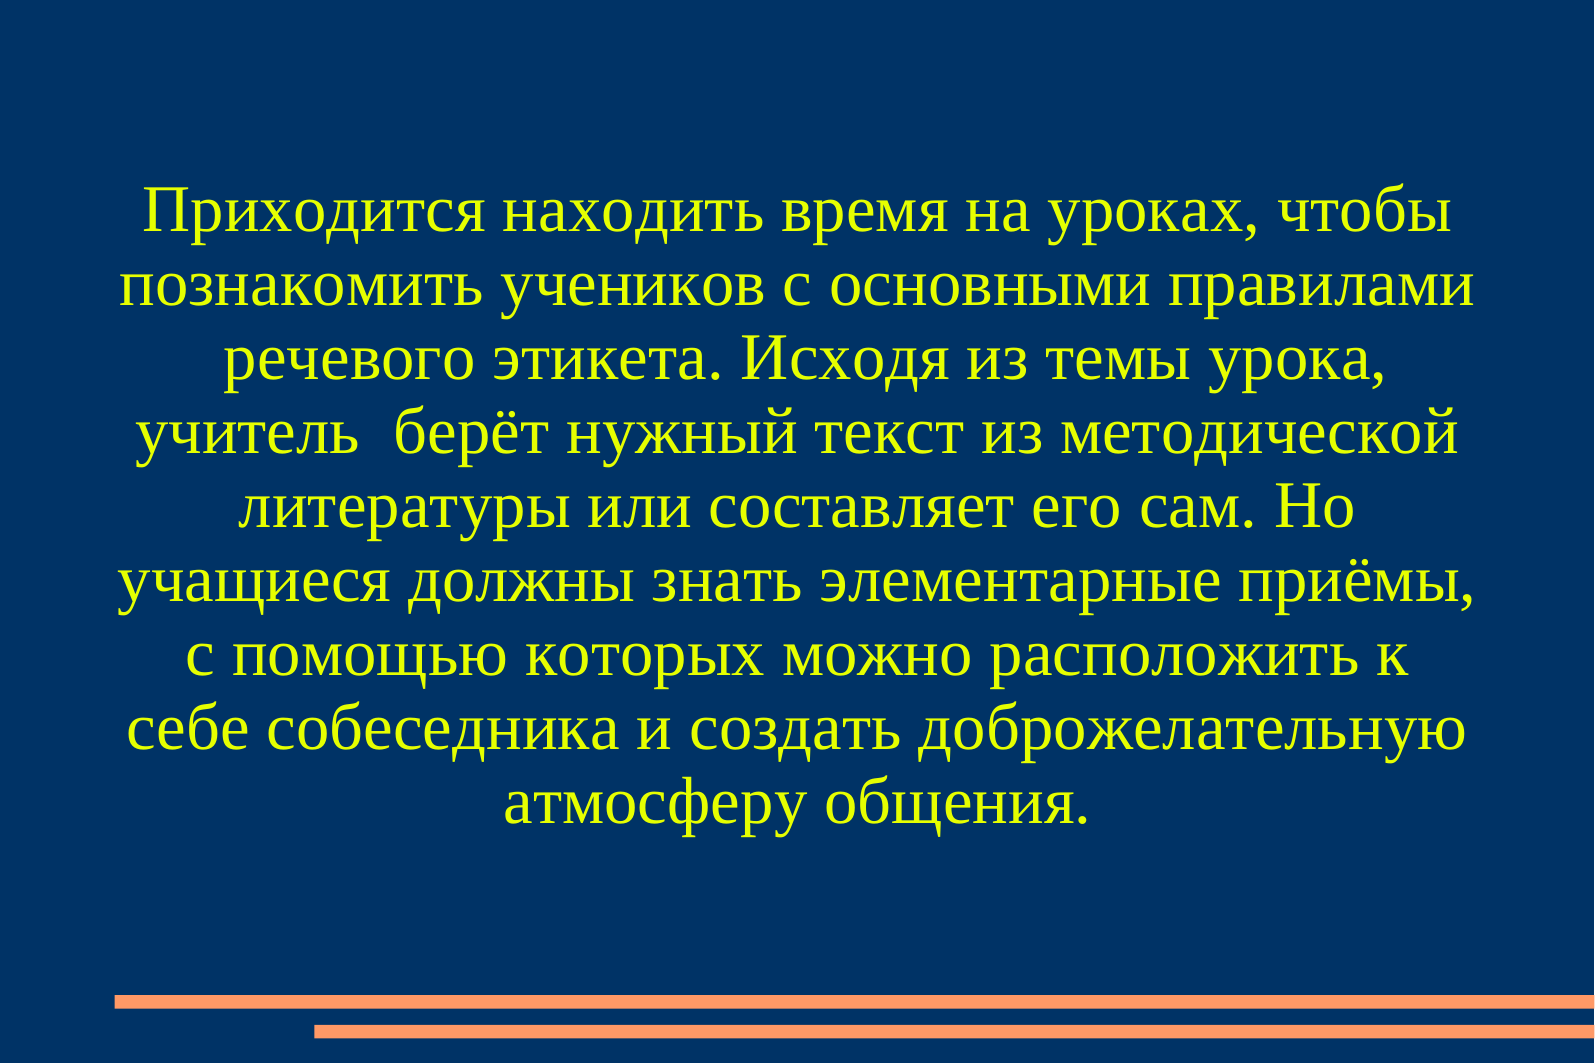

# Приходится находить время на уроках, чтобы познакомить учеников с основными правилами речевого этикета. Исходя из темы урока, учитель берёт нужный текст из методической литературы или составляет его сам. Но учащиеся должны знать элементарные приёмы, с помощью которых можно расположить к себе собеседника и создать доброжелательную атмосферу общения.